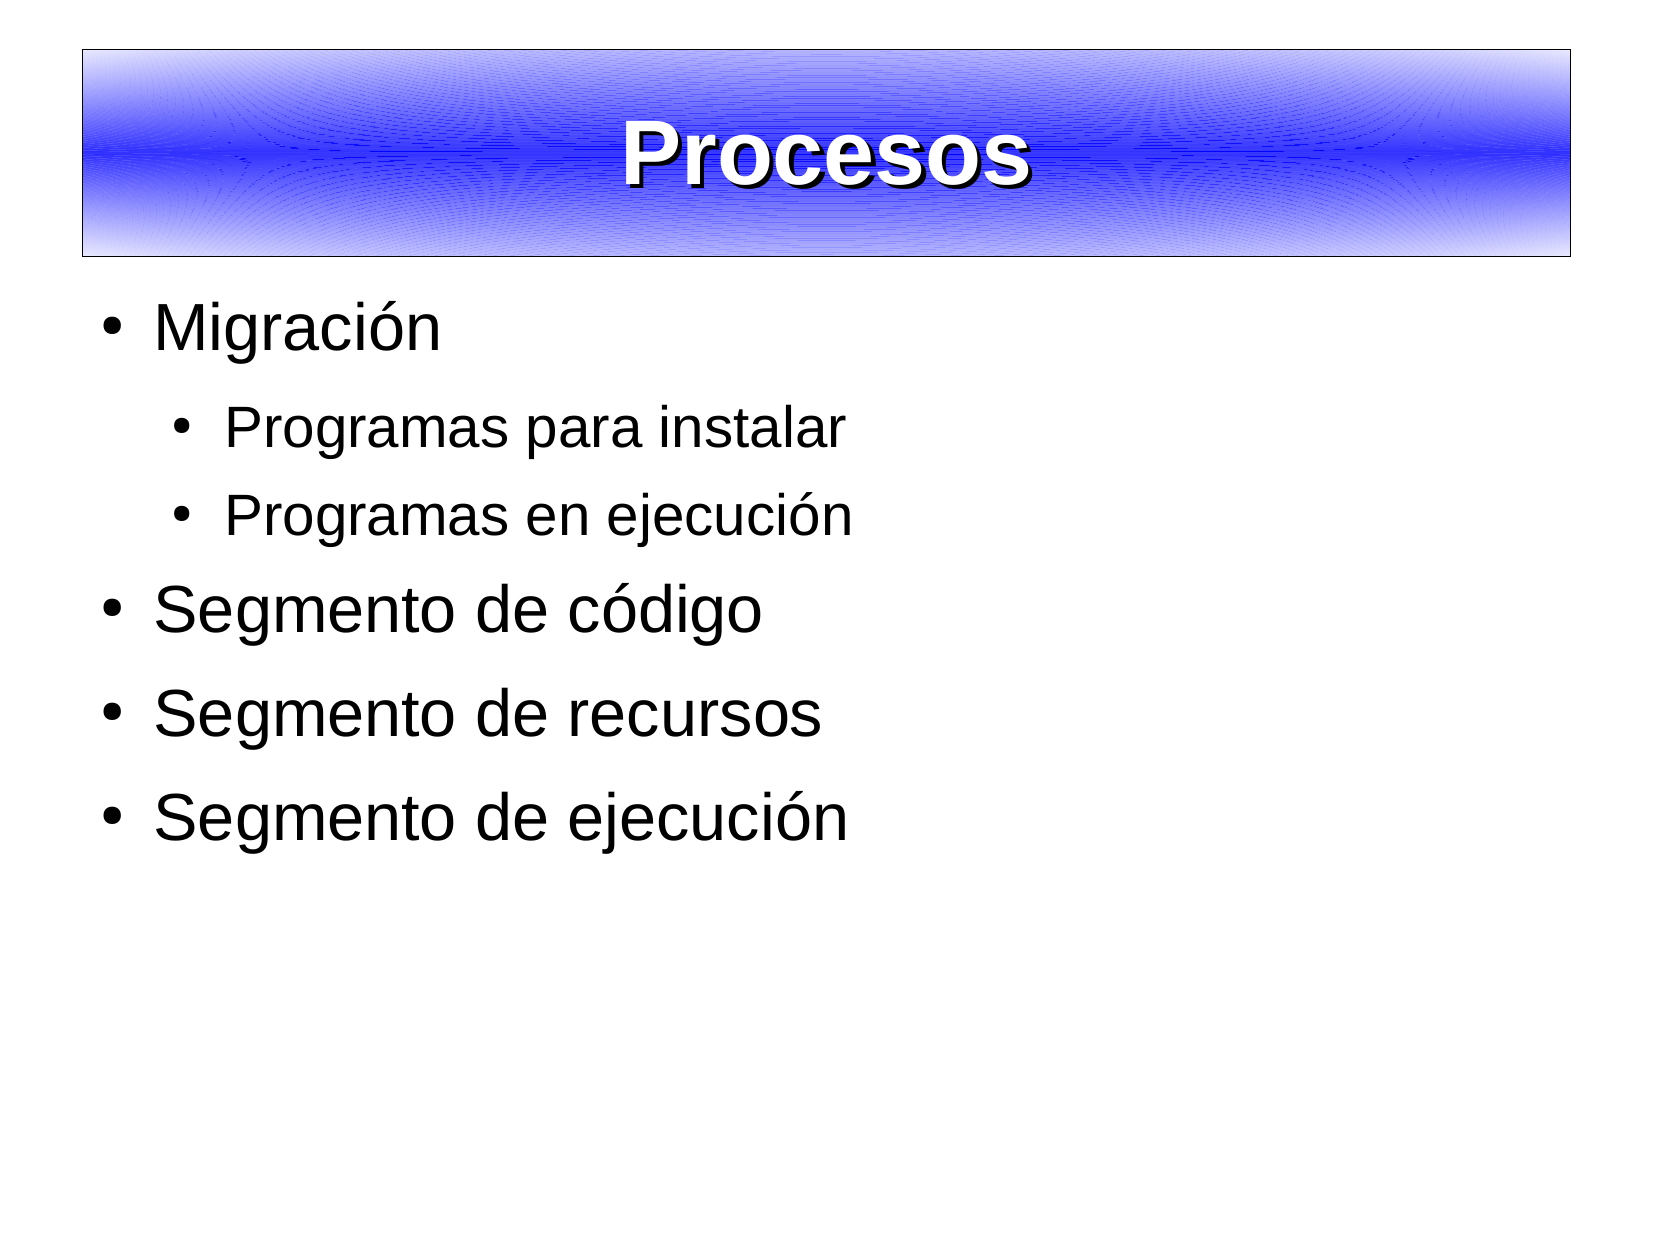

# Procesos
Migración
Programas para instalar
Programas en ejecución
Segmento de código
Segmento de recursos
Segmento de ejecución